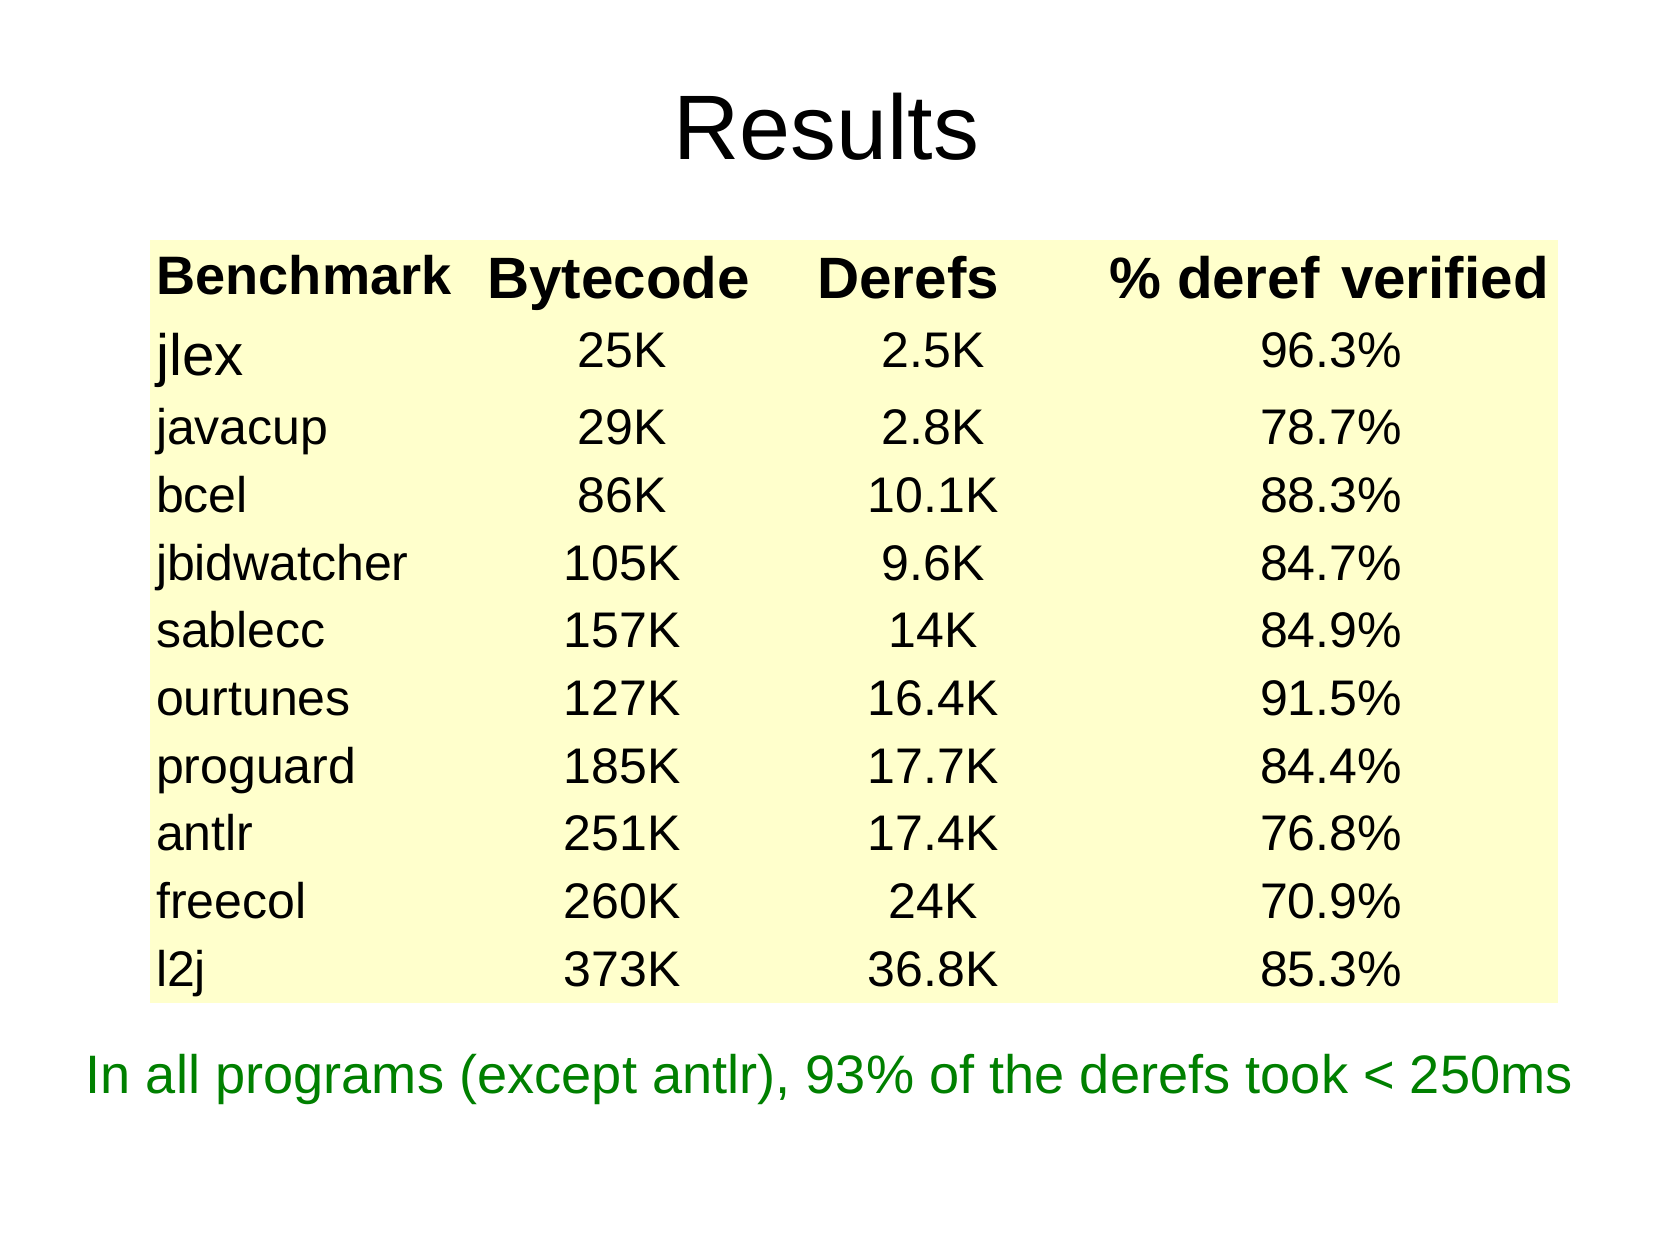

# Results
| Benchmark | Bytecode | Derefs | % deref verified |
| --- | --- | --- | --- |
| jlex | 25K | 2.5K | 96.3% |
| javacup | 29K | 2.8K | 78.7% |
| bcel | 86K | 10.1K | 88.3% |
| jbidwatcher | 105K | 9.6K | 84.7% |
| sablecc | 157K | 14K | 84.9% |
| ourtunes | 127K | 16.4K | 91.5% |
| proguard | 185K | 17.7K | 84.4% |
| antlr | 251K | 17.4K | 76.8% |
| freecol | 260K | 24K | 70.9% |
| l2j | 373K | 36.8K | 85.3% |
In all programs (except antlr), 93% of the derefs took < 250ms